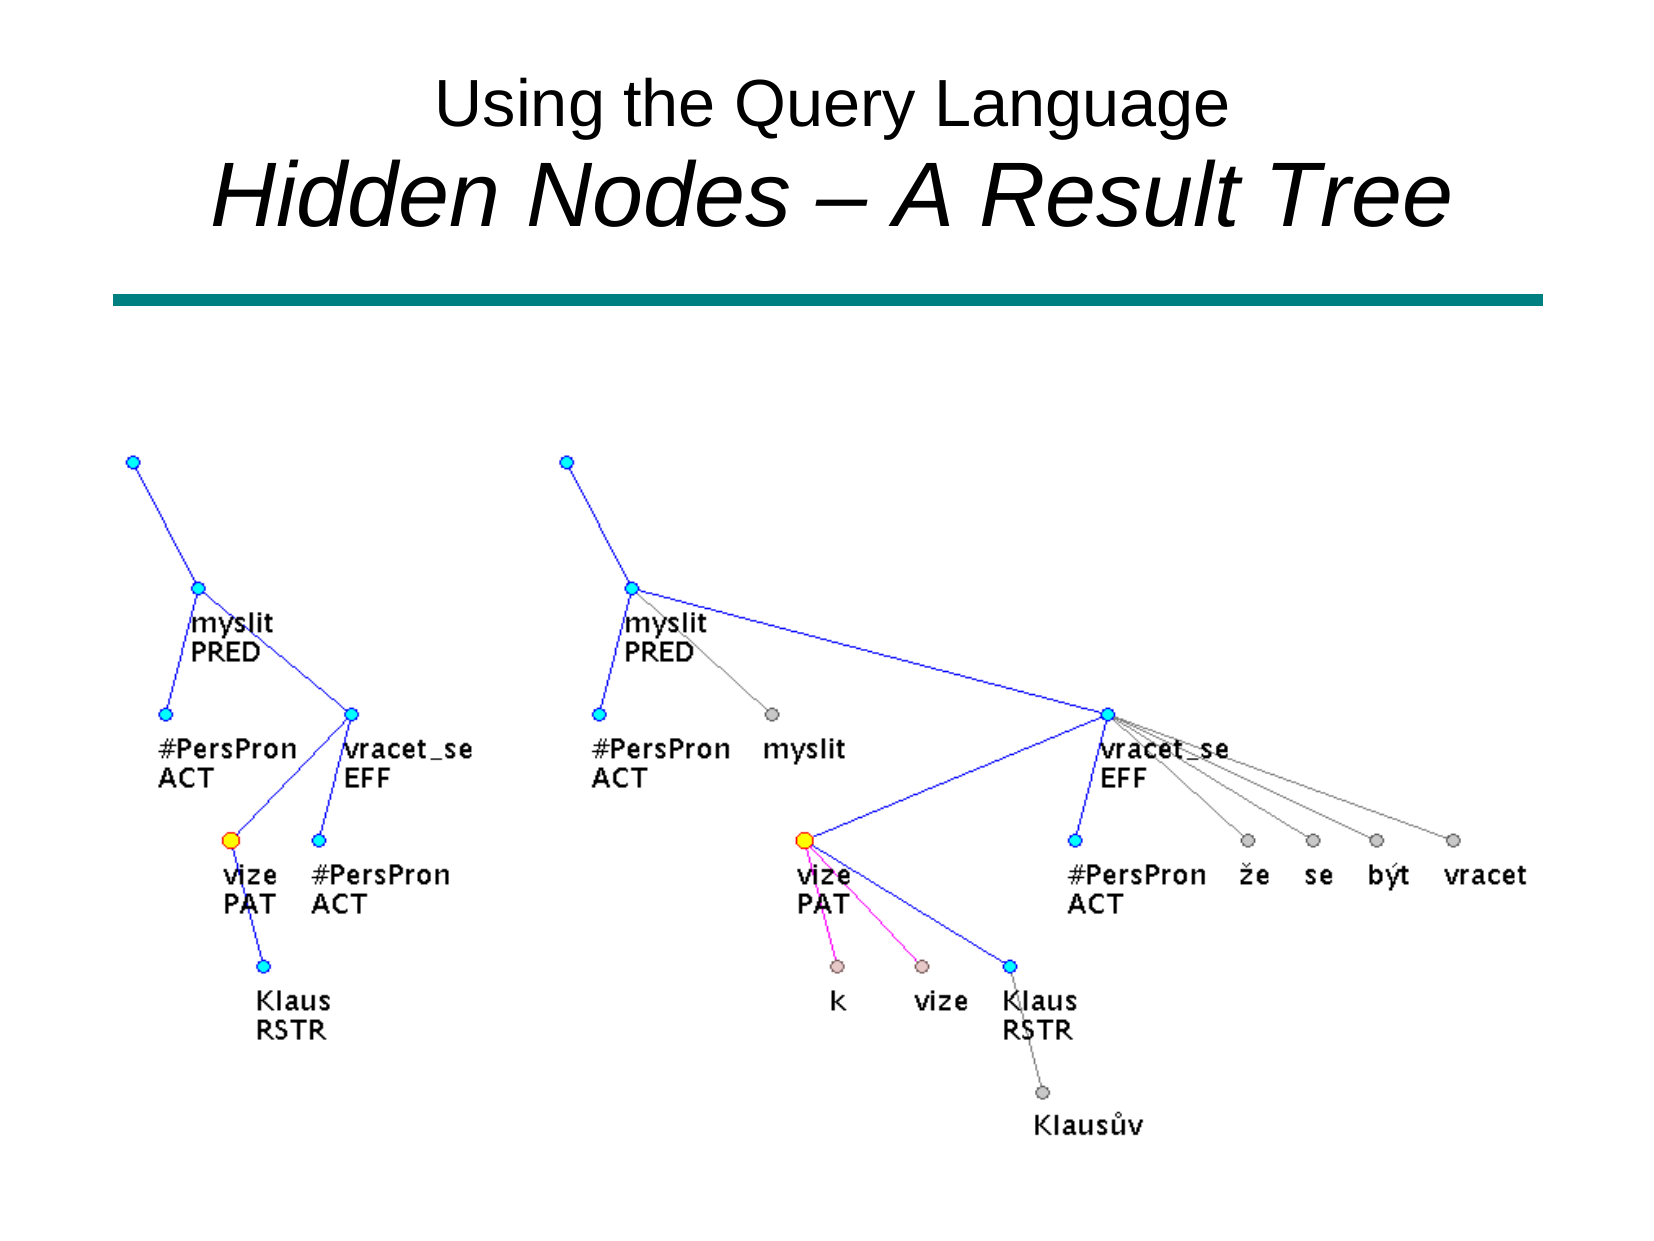

# Using the Query Language Hidden Nodes – A Result Tree